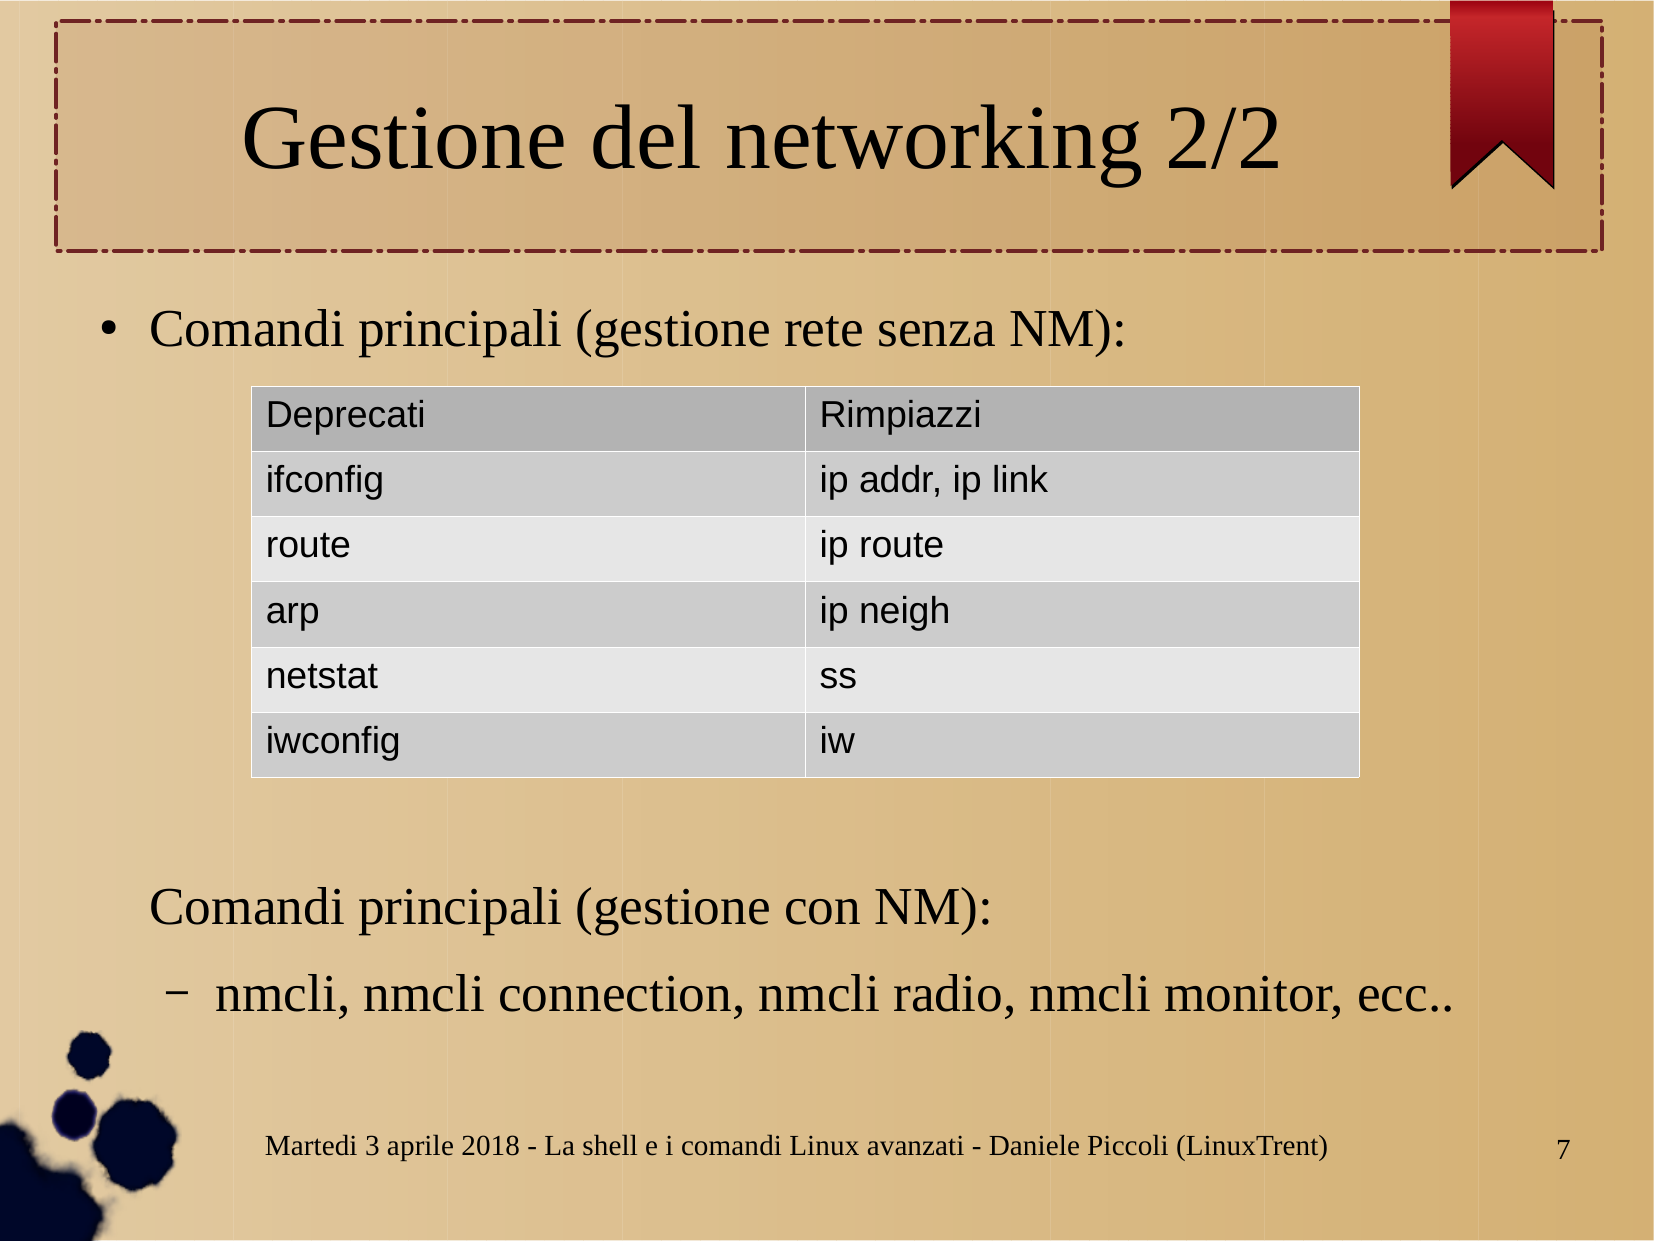

# Gestione del networking 2/2
Comandi principali (gestione rete senza NM):
Comandi principali (gestione con NM):
nmcli, nmcli connection, nmcli radio, nmcli monitor, ecc..
| Deprecati | Rimpiazzi |
| --- | --- |
| ifconfig | ip addr, ip link |
| route | ip route |
| arp | ip neigh |
| netstat | ss |
| iwconfig | iw |
Martedi 3 aprile 2018 - La shell e i comandi Linux avanzati - Daniele Piccoli (LinuxTrent)
7